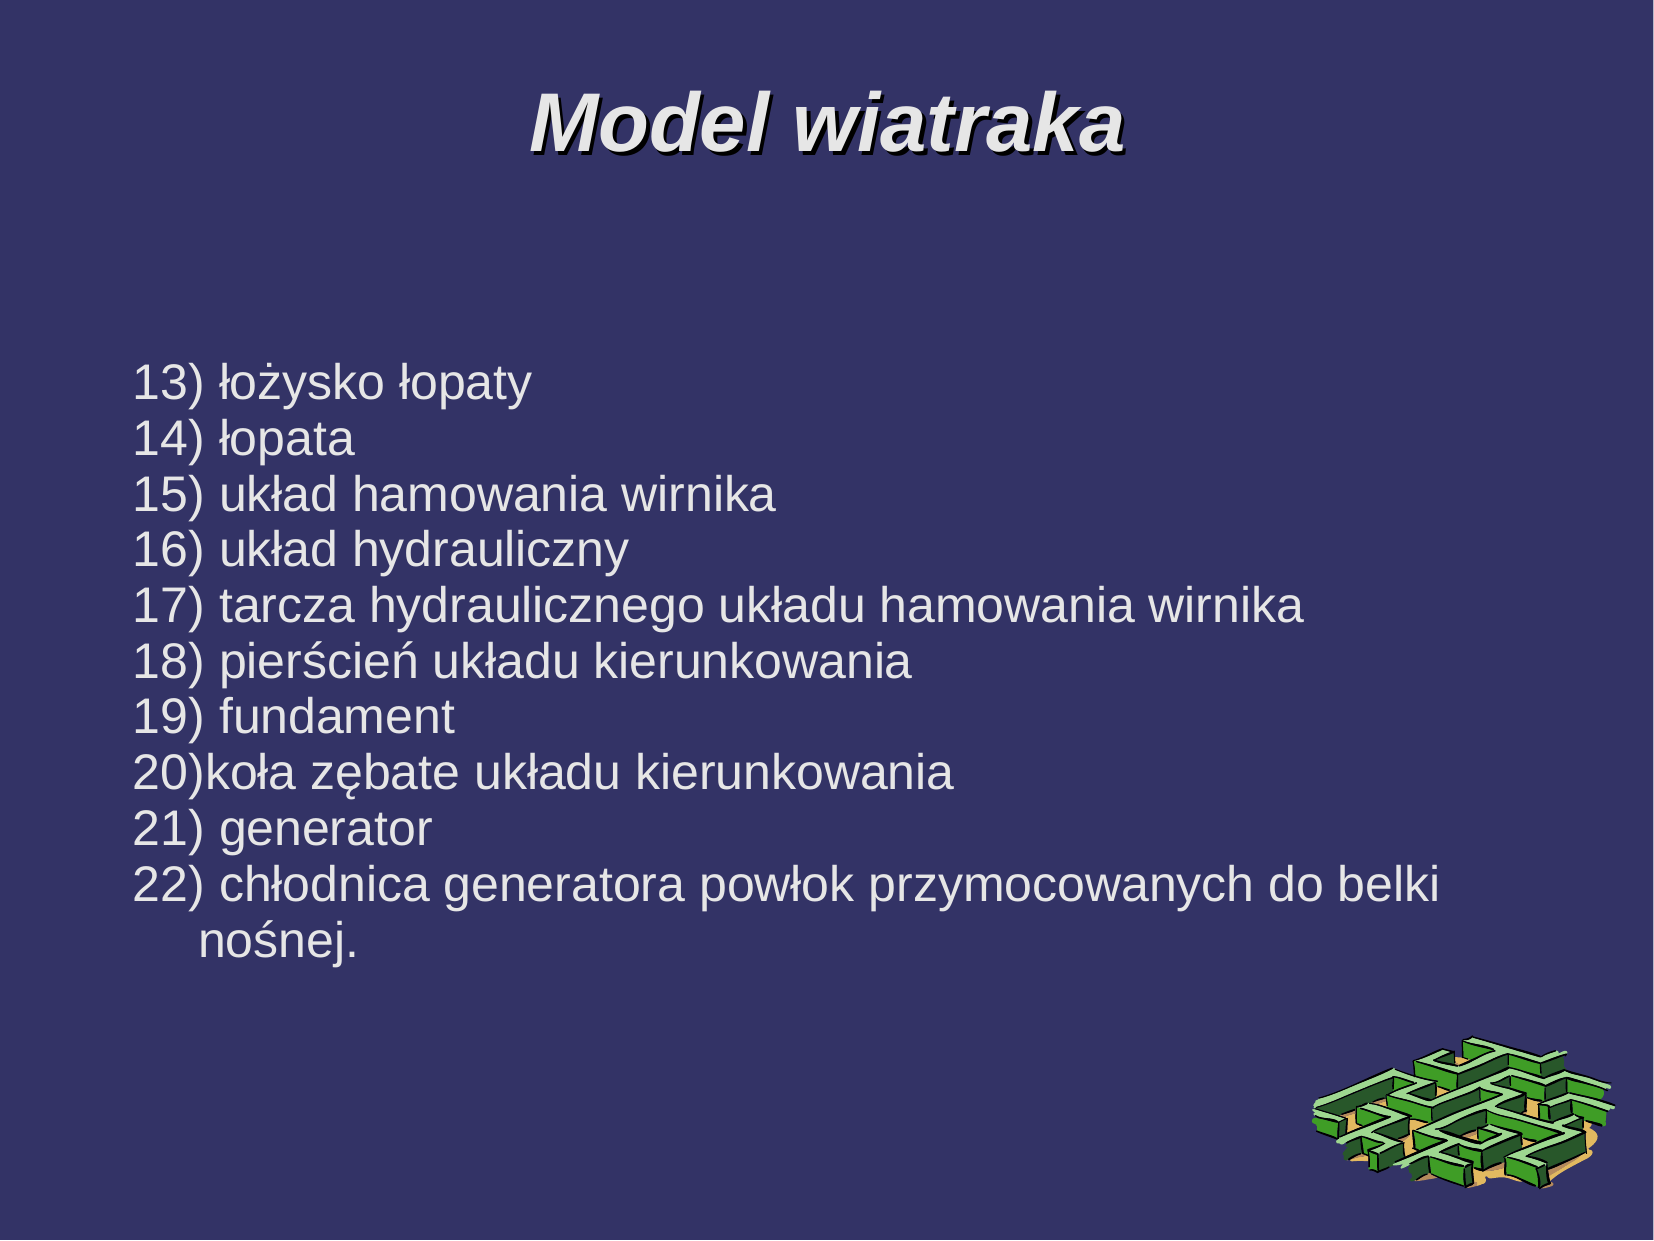

# Model wiatraka
13) łożysko łopaty
14) łopata
15) układ hamowania wirnika
16) układ hydrauliczny
17) tarcza hydraulicznego układu hamowania wirnika
18) pierścień układu kierunkowania
19) fundament
20)koła zębate układu kierunkowania
21) generator
22) chłodnica generatora powłok przymocowanych do belki nośnej.